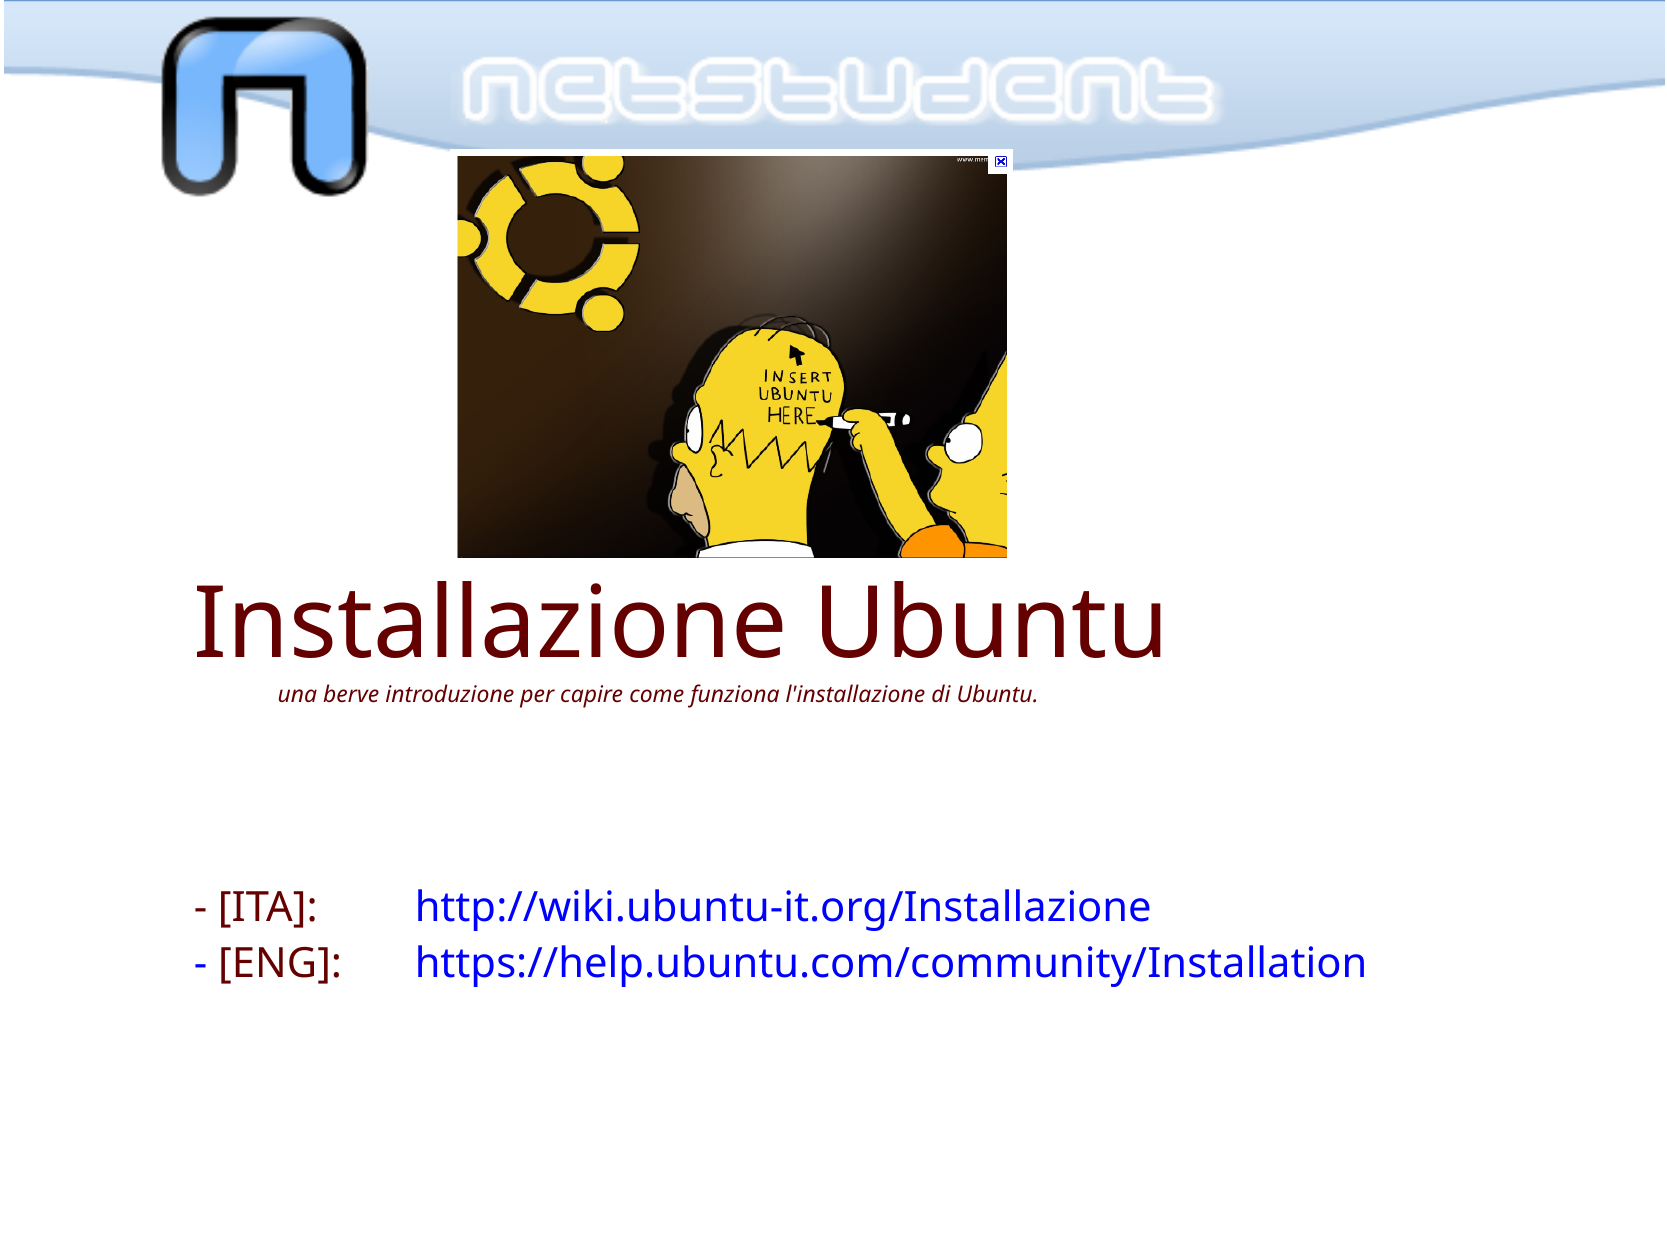

# Installazione Ubuntu una berve introduzione per capire come funziona l'installazione di Ubuntu. - [ITA]:		http://wiki.ubuntu-it.org/Installazione - [ENG]:	https://help.ubuntu.com/community/Installation